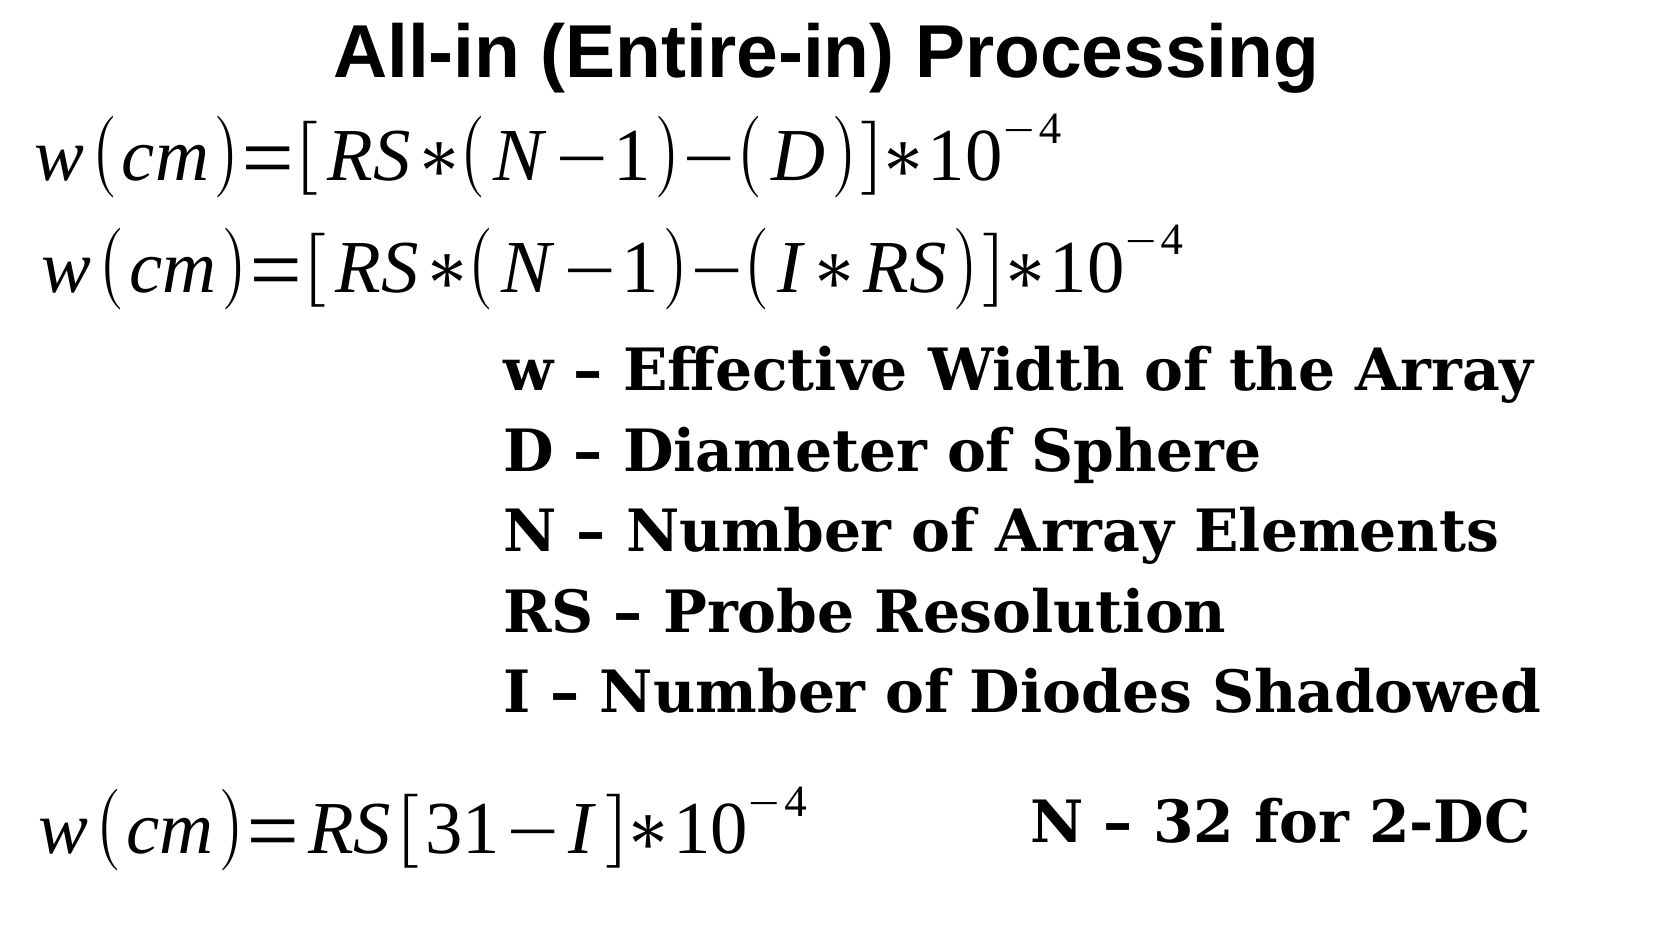

All-in (Entire-in) Processing
w – Effective Width of the Array
D – Diameter of Sphere
N – Number of Array Elements
RS – Probe Resolution
I – Number of Diodes Shadowed
N – 32 for 2-DC